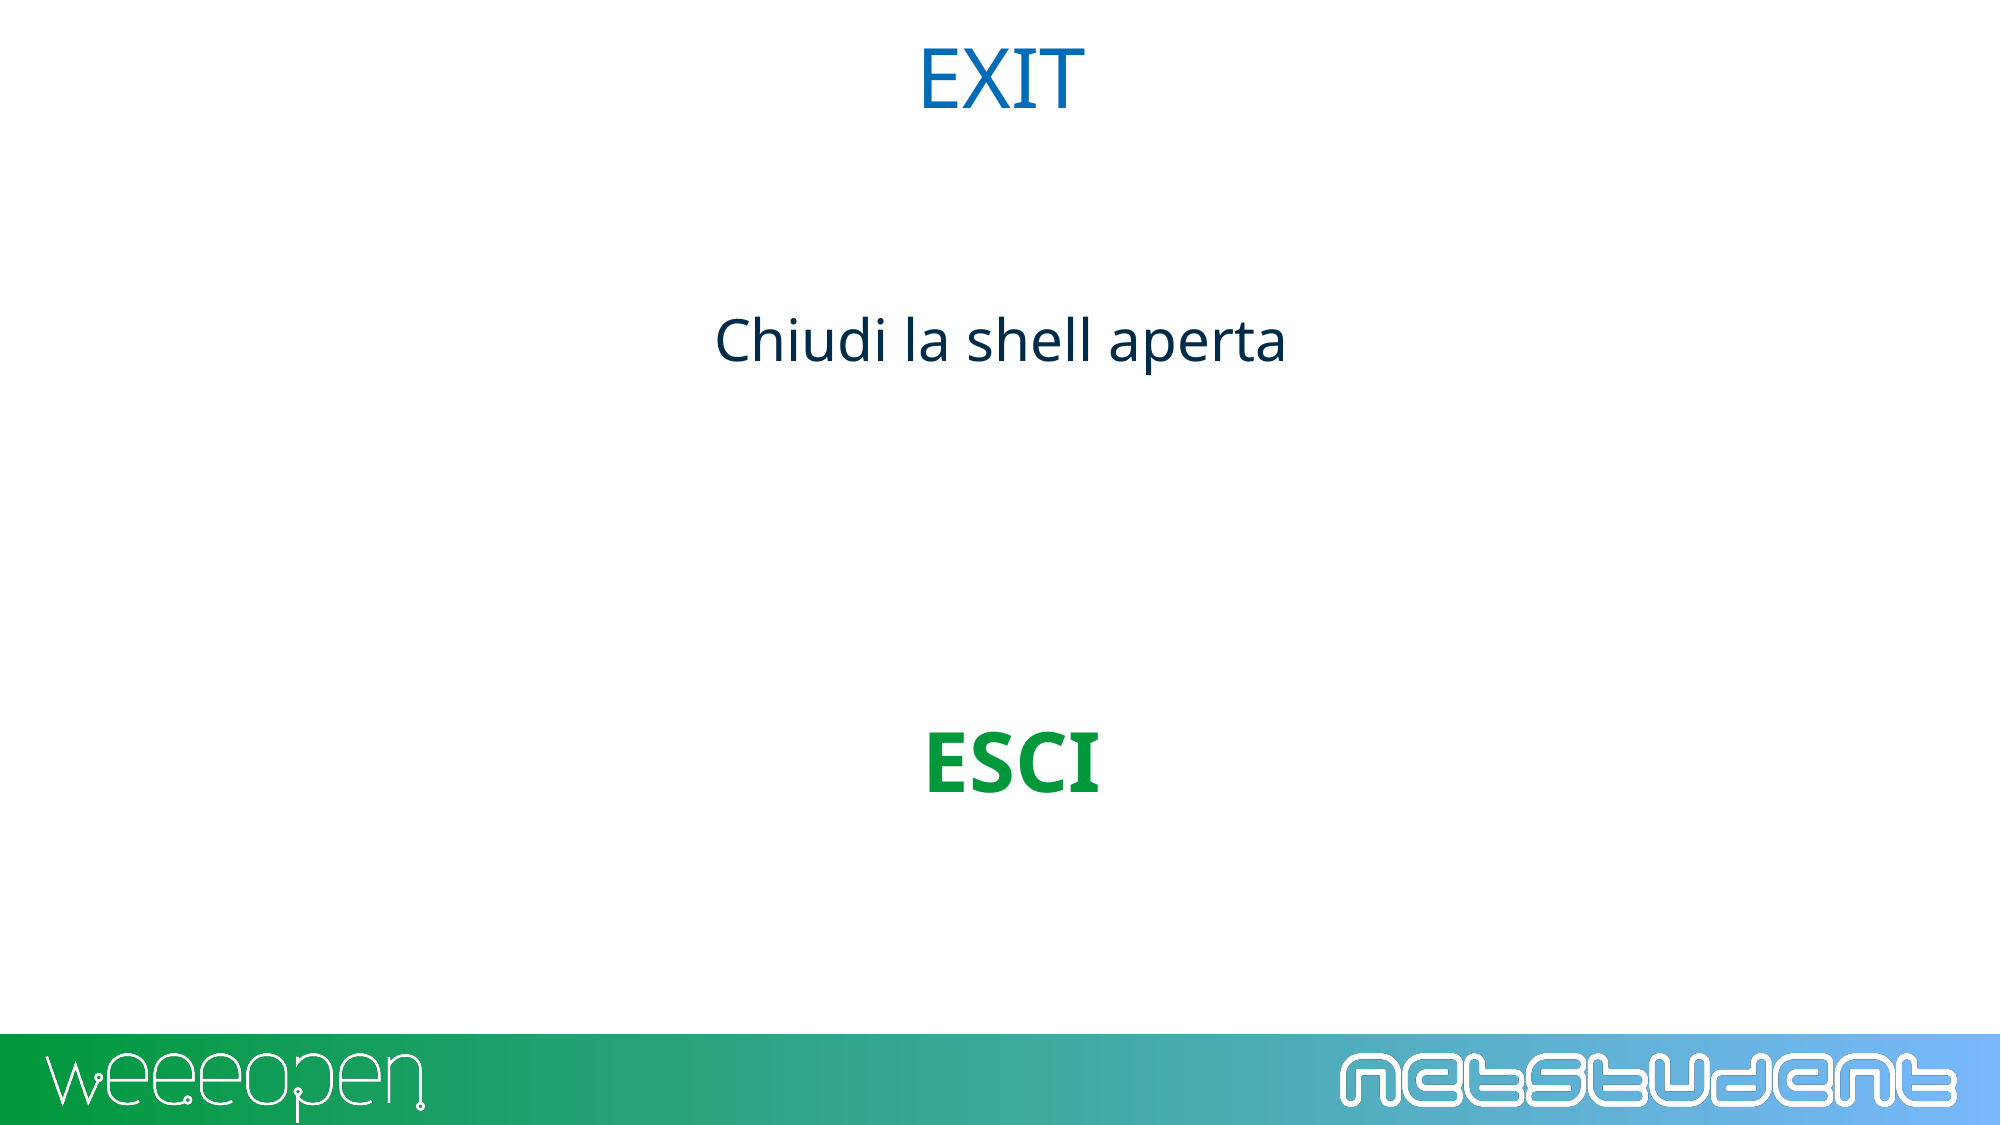

# EXIT
Chiudi la shell aperta
ESCI